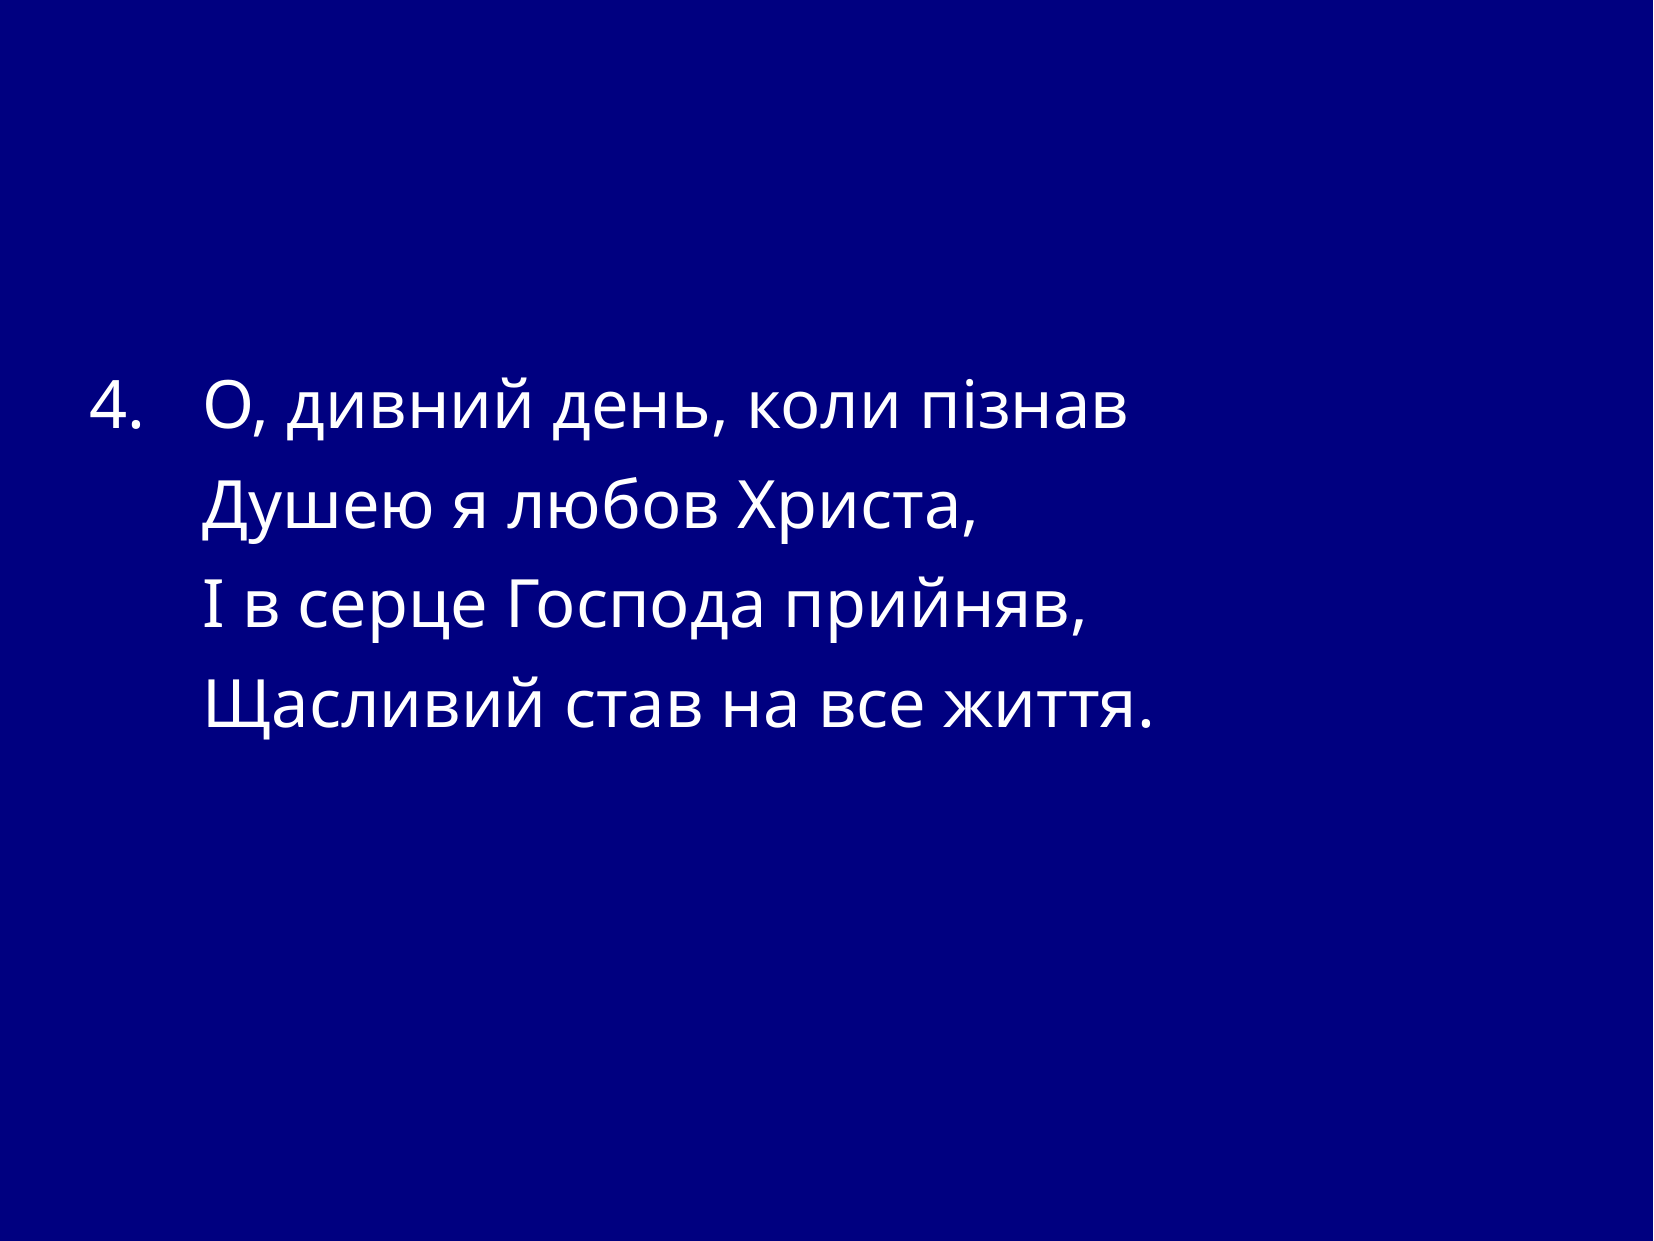

4.	О, дивний день, коли пізнав
	Душею я любов Христа,
	І в серце Господа прийняв,
	Щасливий став на все життя.